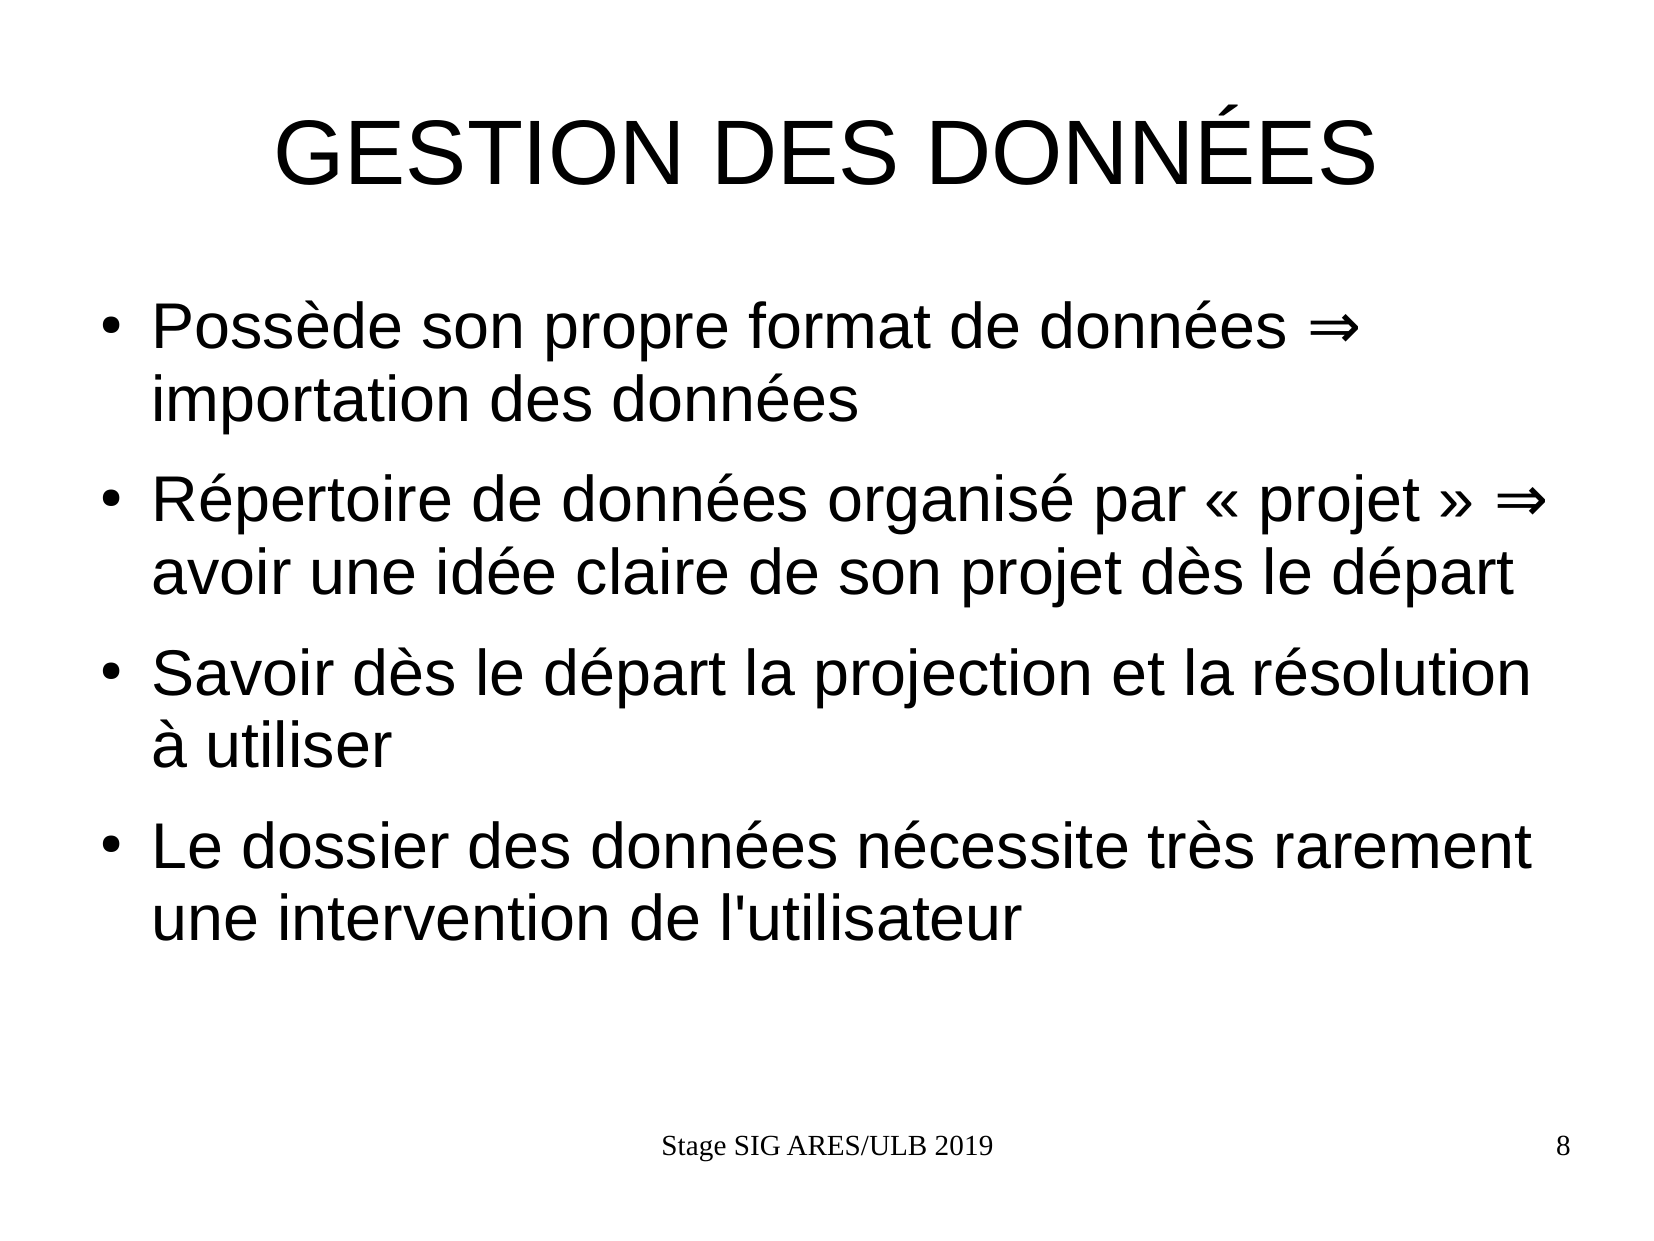

# GESTION DES DONNÉES
Possède son propre format de données ⇒ importation des données
Répertoire de données organisé par « projet » ⇒ avoir une idée claire de son projet dès le départ
Savoir dès le départ la projection et la résolution à utiliser
Le dossier des données nécessite très rarement une intervention de l'utilisateur
Stage SIG ARES/ULB 2019
8